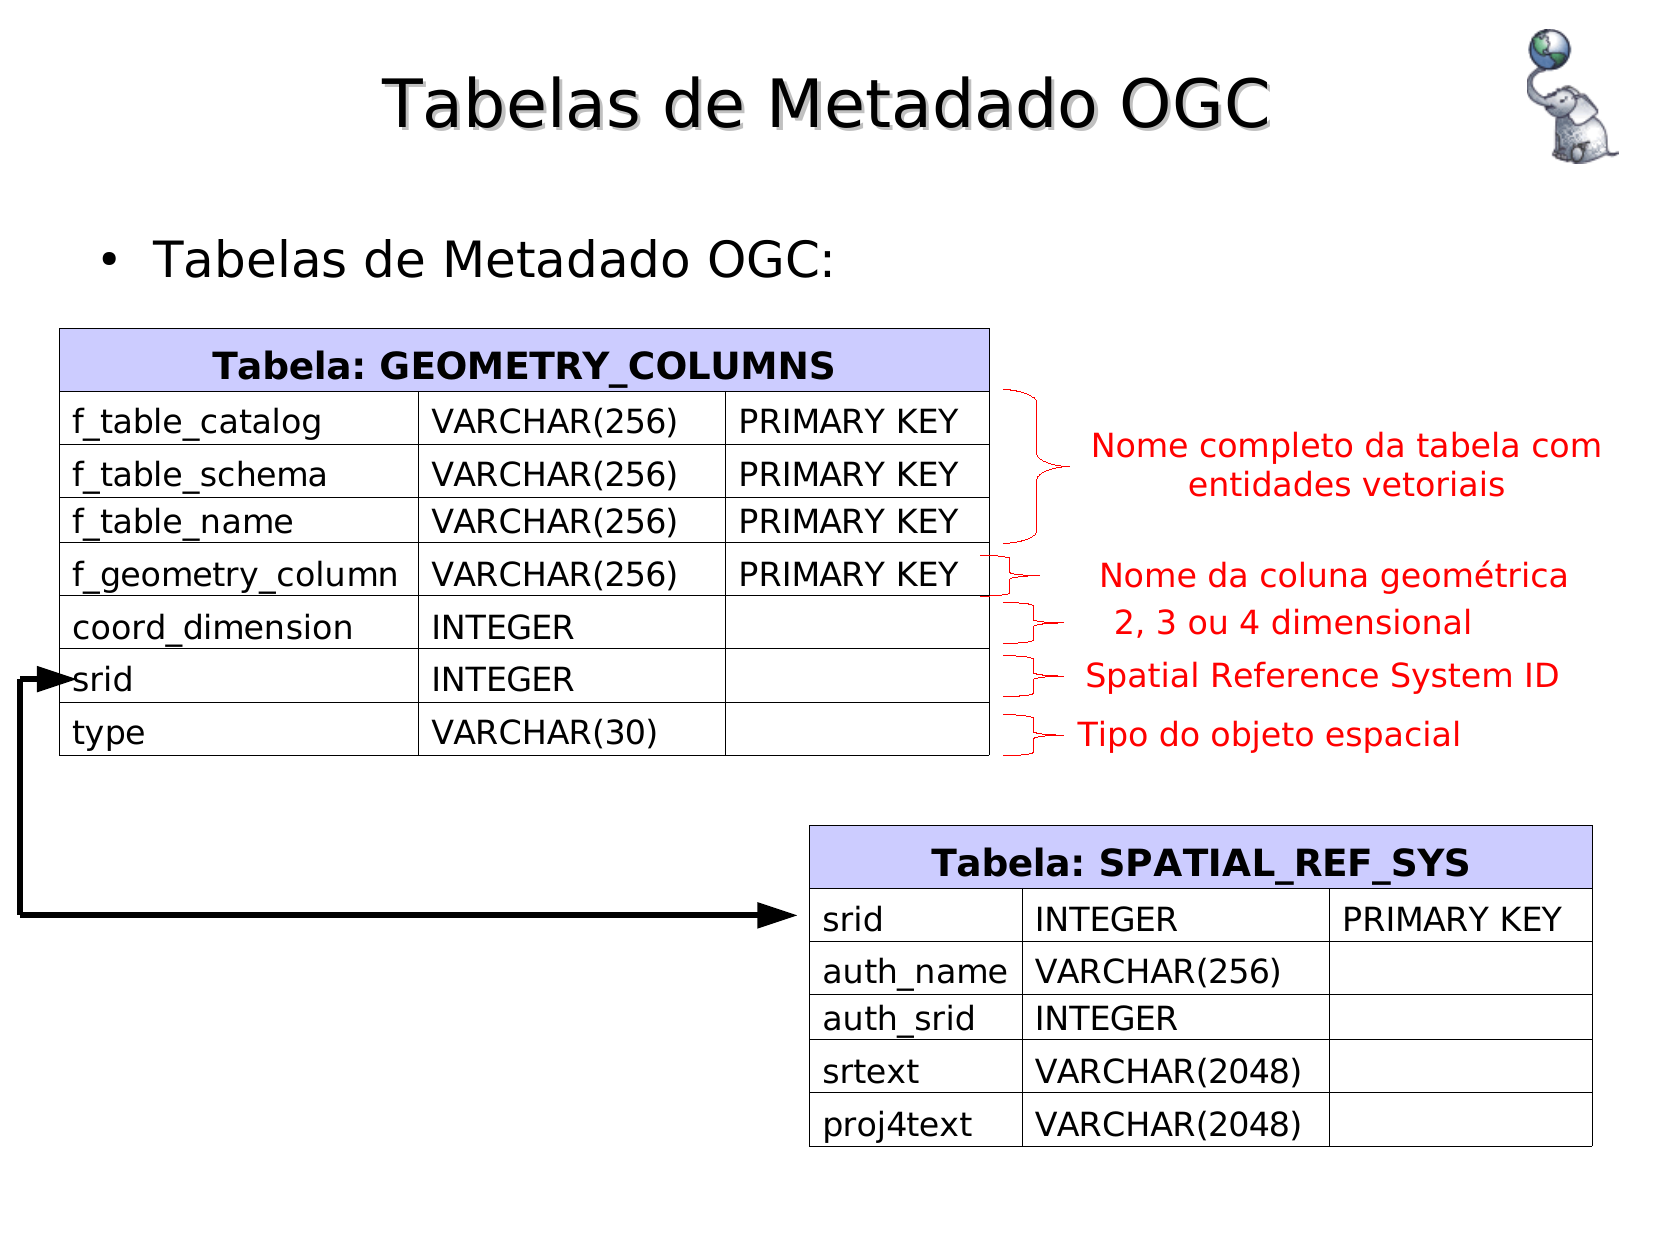

# Tabelas de Metadado OGC
Tabelas de Metadado OGC:
Nome completo da tabela com entidades vetoriais
Nome da coluna geométrica
2, 3 ou 4 dimensional
Spatial Reference System ID
Tipo do objeto espacial